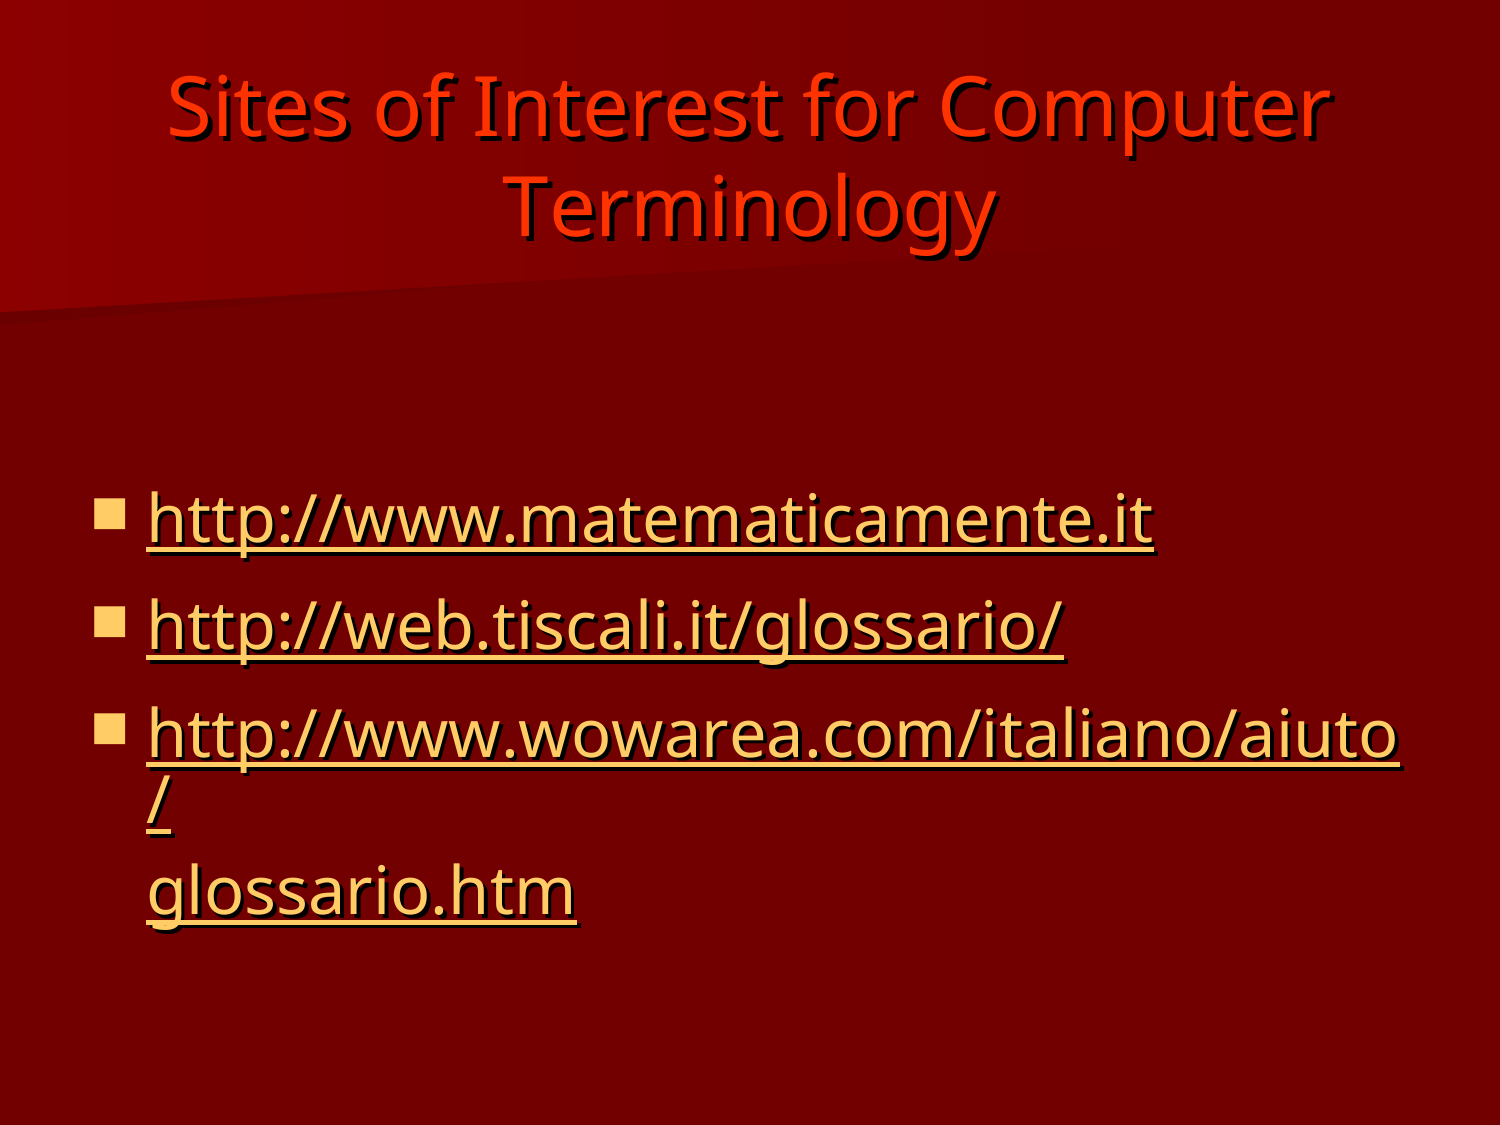

# Sites of Interest for Computer Terminology
http://www.matematicamente.it
http://web.tiscali.it/glossario/
http://www.wowarea.com/italiano/aiuto/glossario.htm